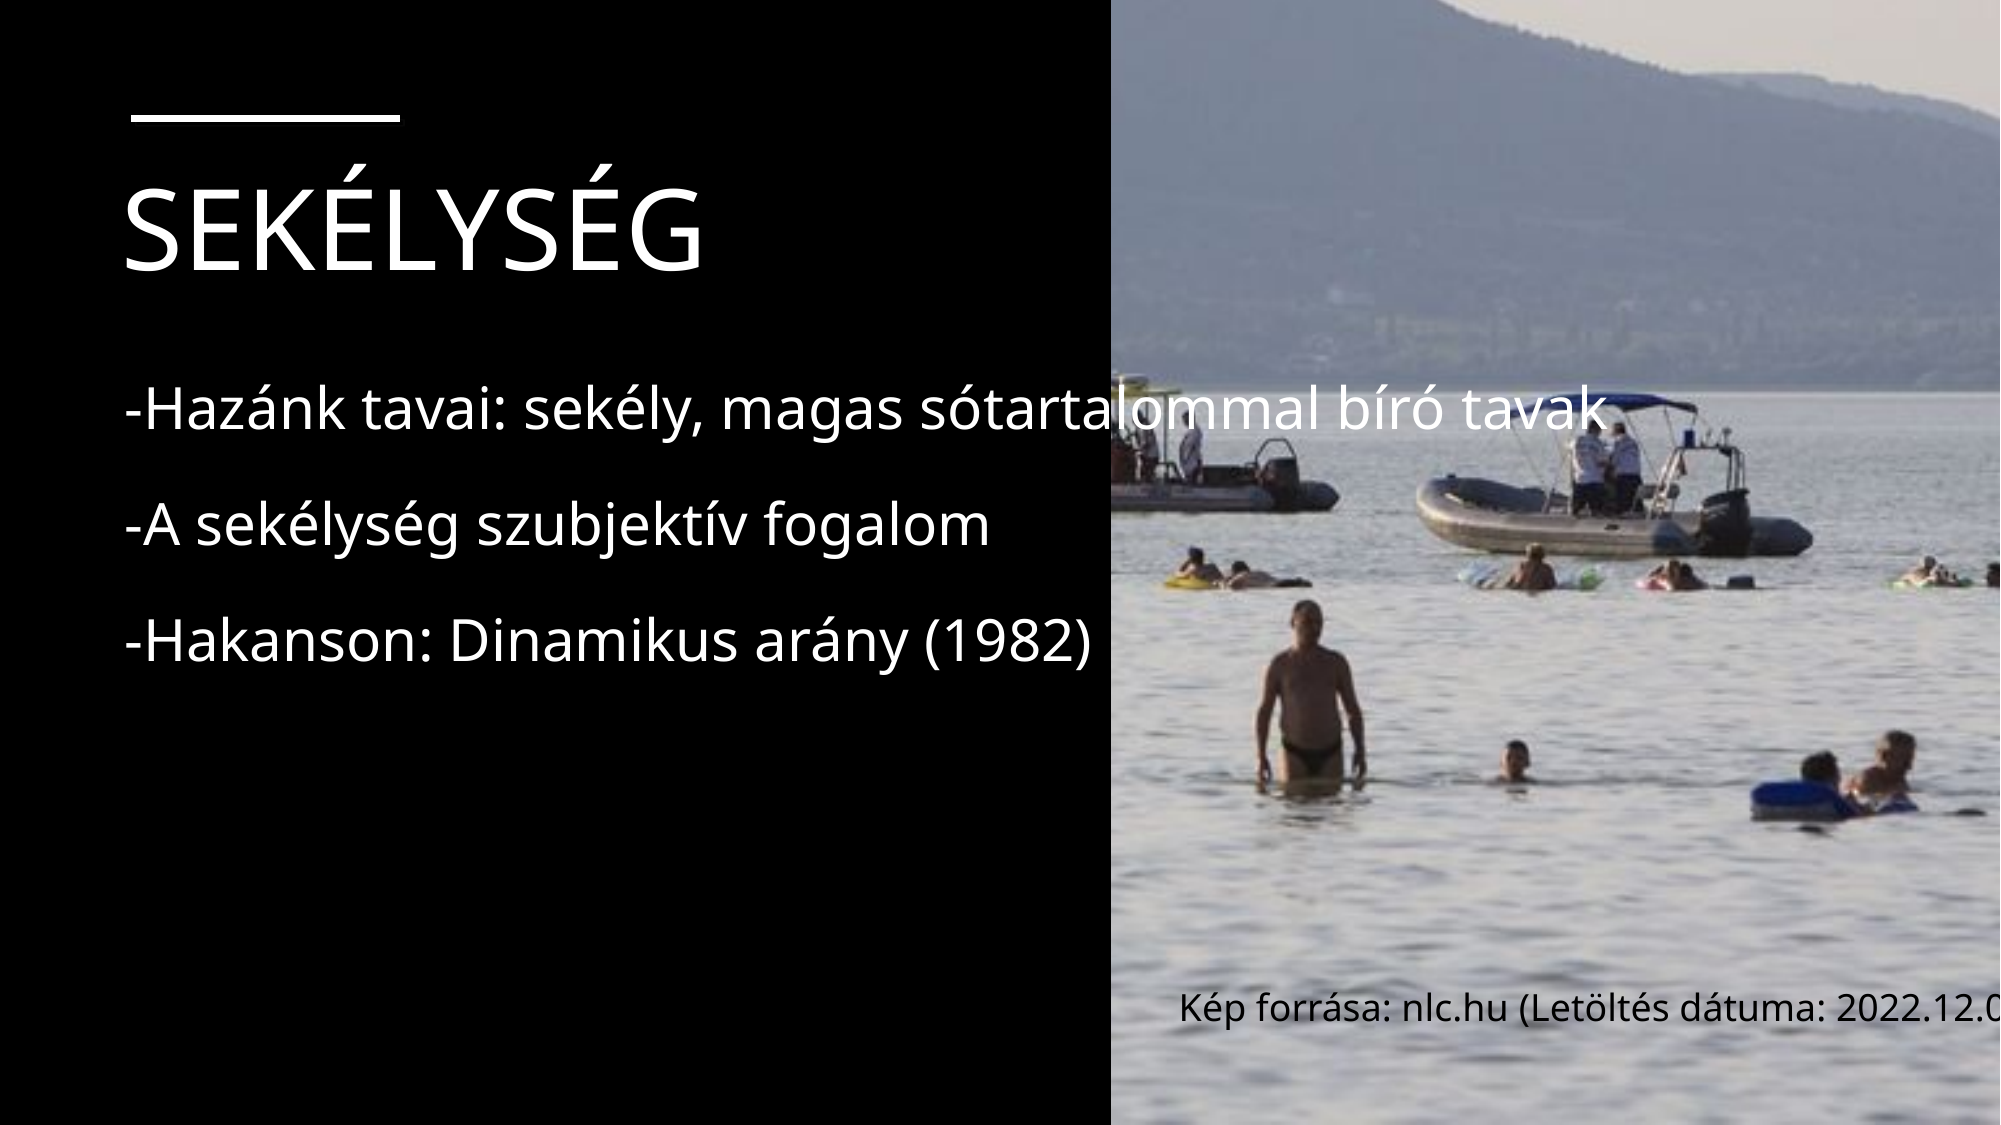

# Sekélység
-Hazánk tavai: sekély, magas sótartalommal bíró tavak
-A sekélység szubjektív fogalom
-Hakanson: Dinamikus arány (1982)
Kép forrása: nlc.hu (Letöltés dátuma: 2022.12.06)